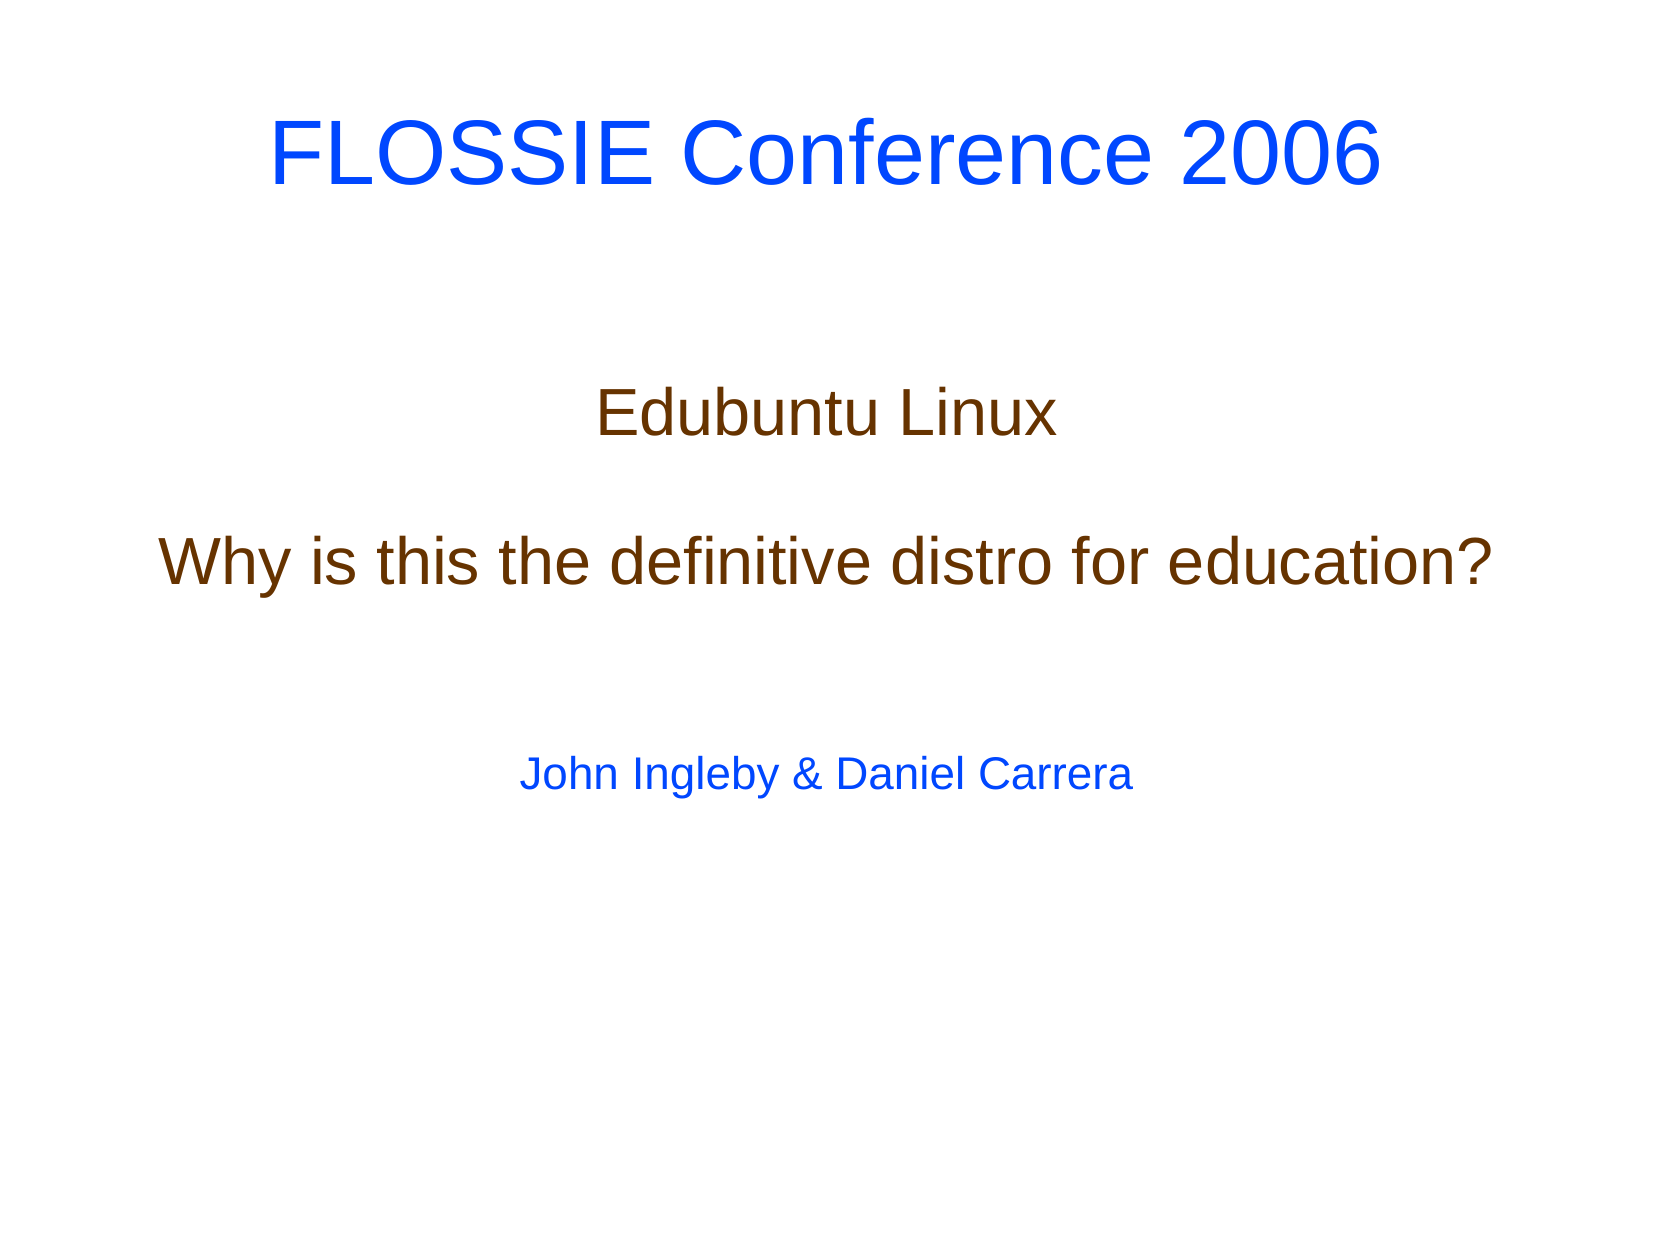

# FLOSSIE Conference 2006
Edubuntu Linux
Why is this the definitive distro for education?
John Ingleby & Daniel Carrera